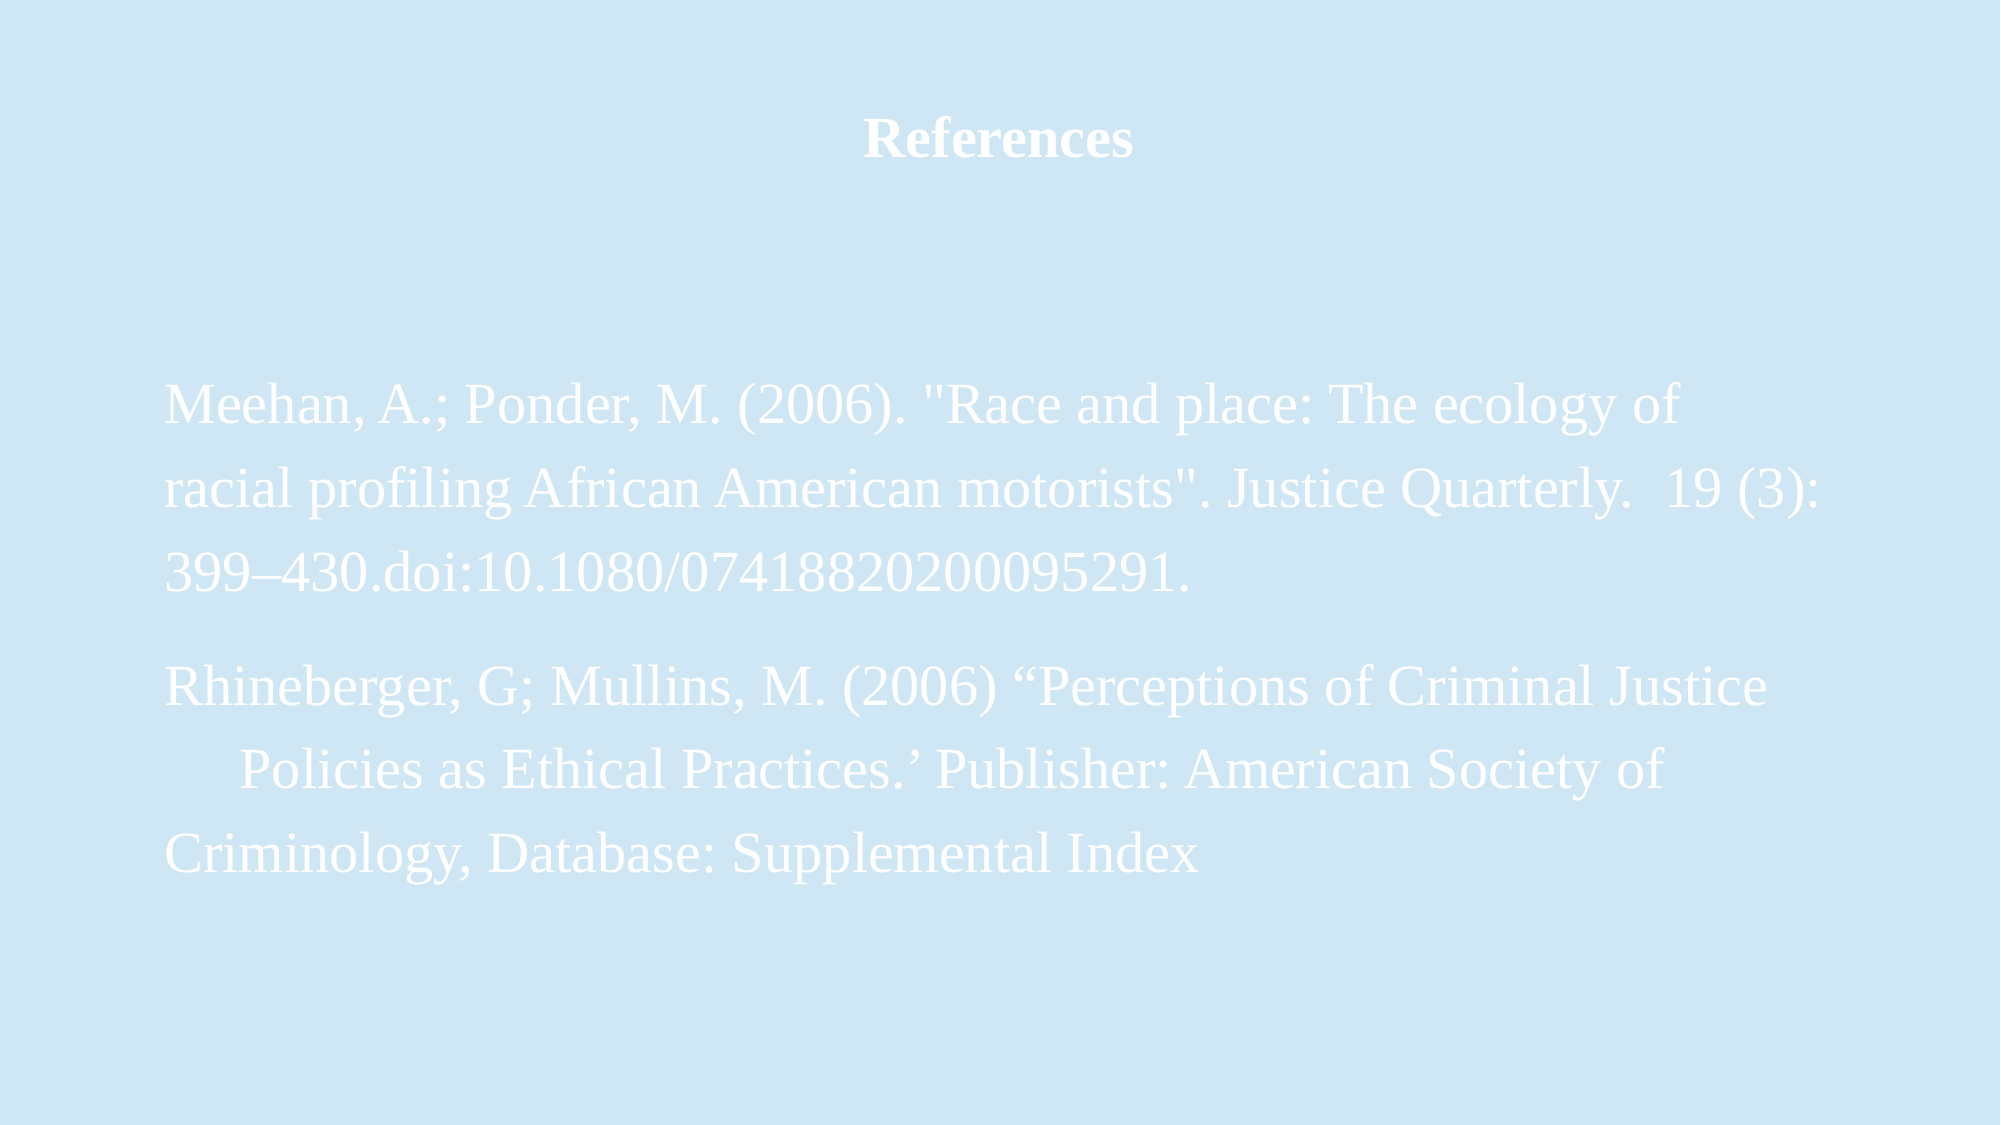

# References
Meehan, A.; Ponder, M. (2006). "Race and place: The ecology of		racial profiling African American motorists". Justice Quarterly. 	19 (3): 399–430.doi:10.1080/07418820200095291.
Rhineberger, G; Mullins, M. (2006) “Perceptions of Criminal Justice		Policies as Ethical Practices.’ Publisher: American Society of 	Criminology, Database: Supplemental Index